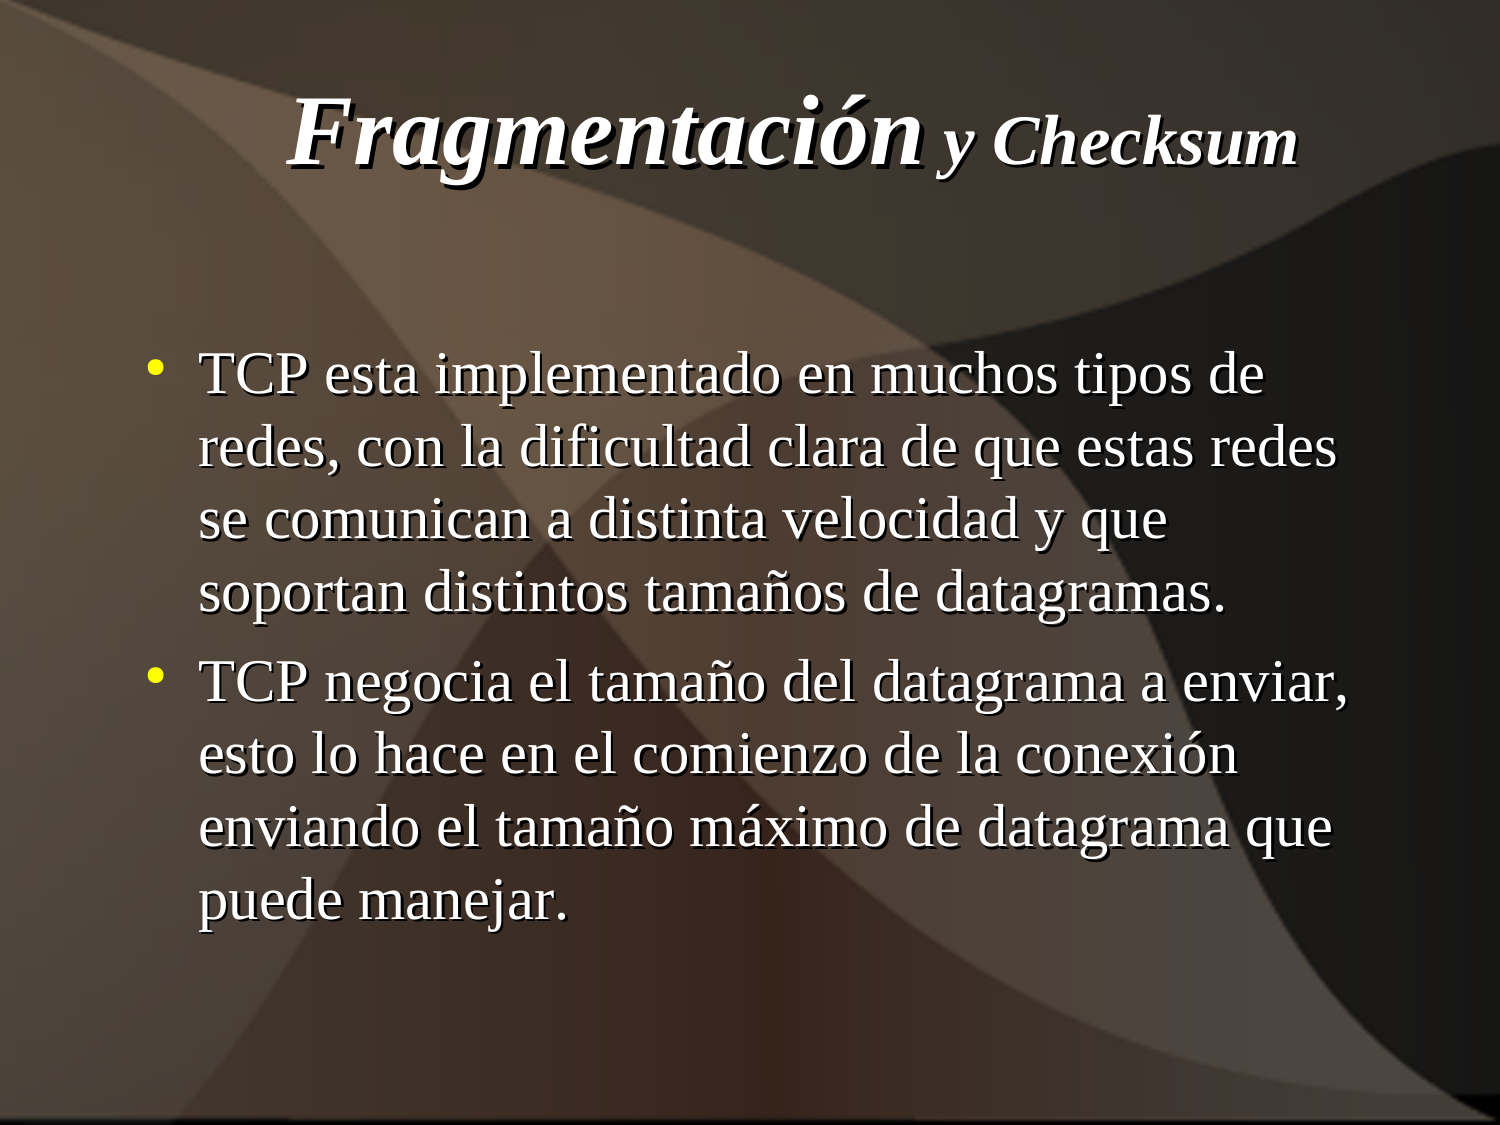

Fragmentación y Checksum
# TCP esta implementado en muchos tipos de redes, con la dificultad clara de que estas redes se comunican a distinta velocidad y que soportan distintos tamaños de datagramas.
TCP negocia el tamaño del datagrama a enviar, esto lo hace en el comienzo de la conexión enviando el tamaño máximo de datagrama que puede manejar.